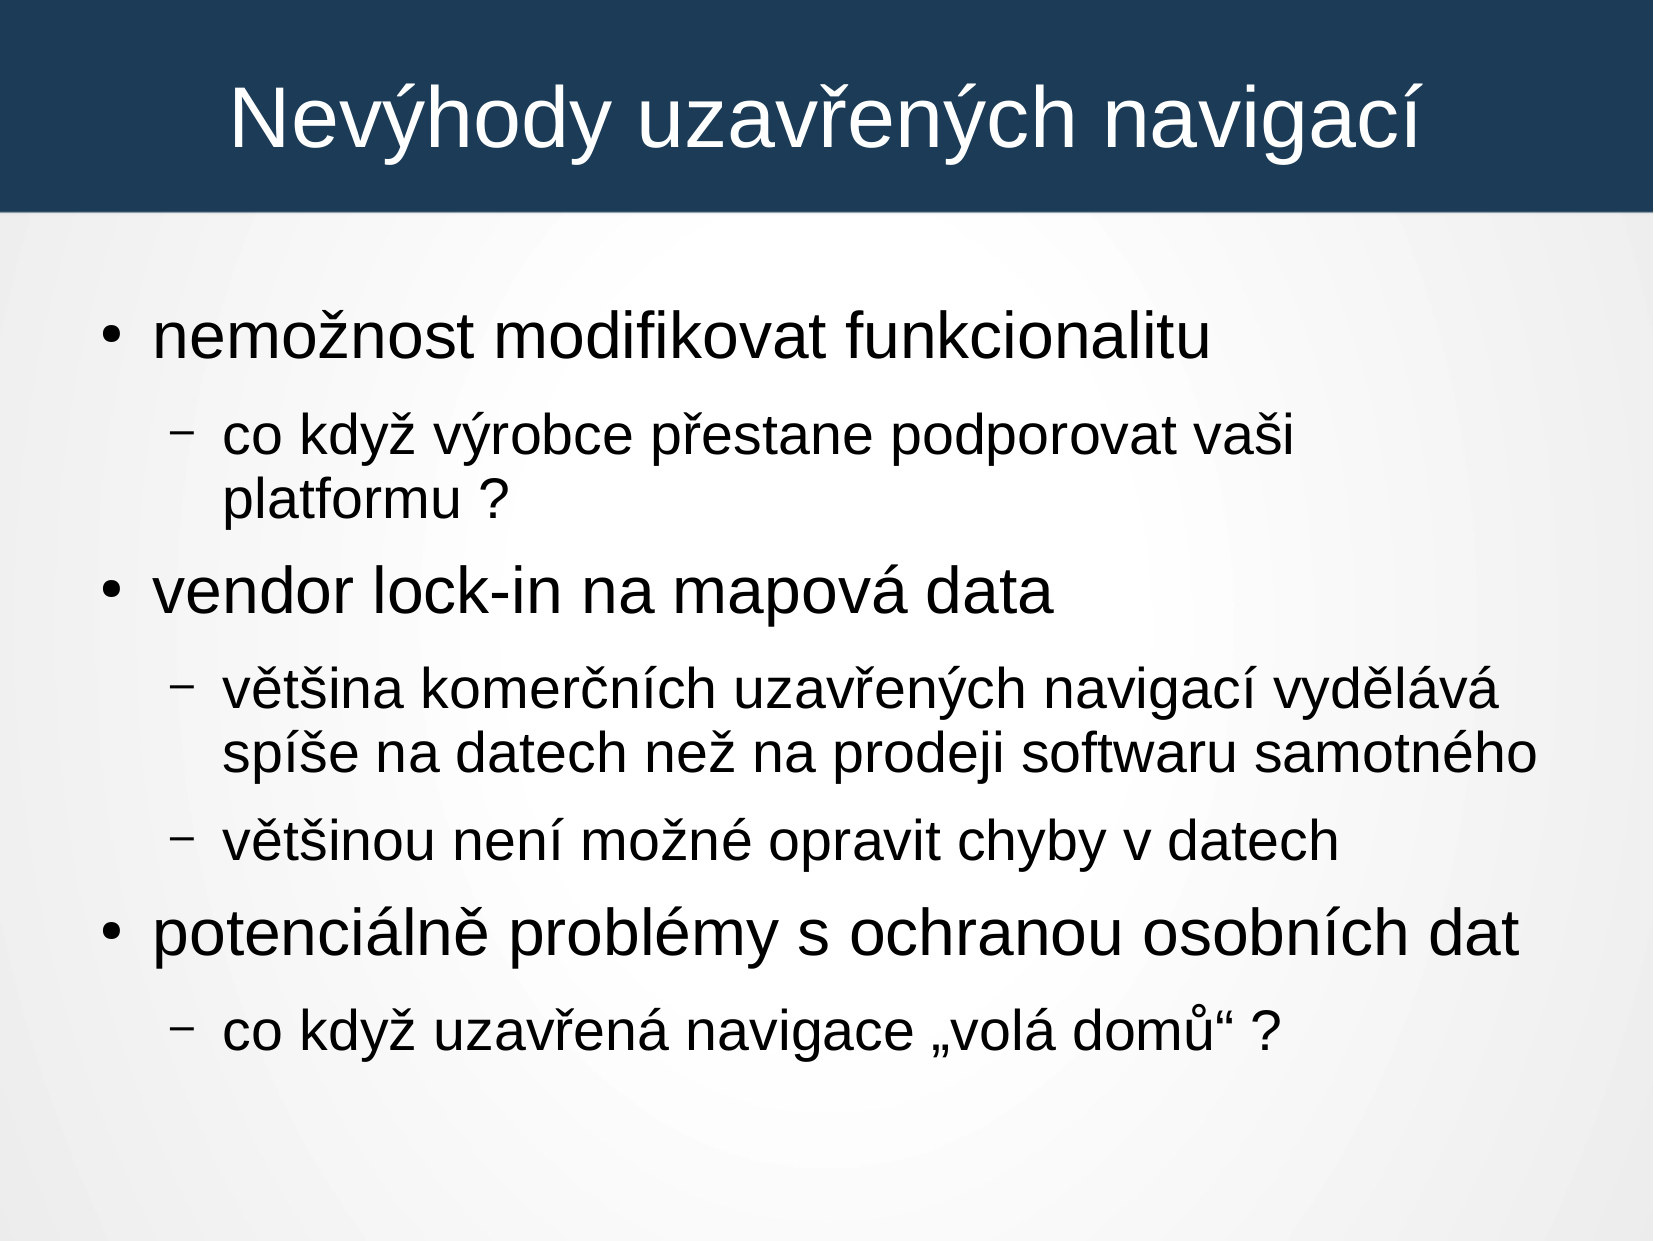

# Nevýhody uzavřených navigací
nemožnost modifikovat funkcionalitu
co když výrobce přestane podporovat vaši platformu ?
vendor lock-in na mapová data
většina komerčních uzavřených navigací vydělává spíše na datech než na prodeji softwaru samotného
většinou není možné opravit chyby v datech
potenciálně problémy s ochranou osobních dat
co když uzavřená navigace „volá domů“ ?
2